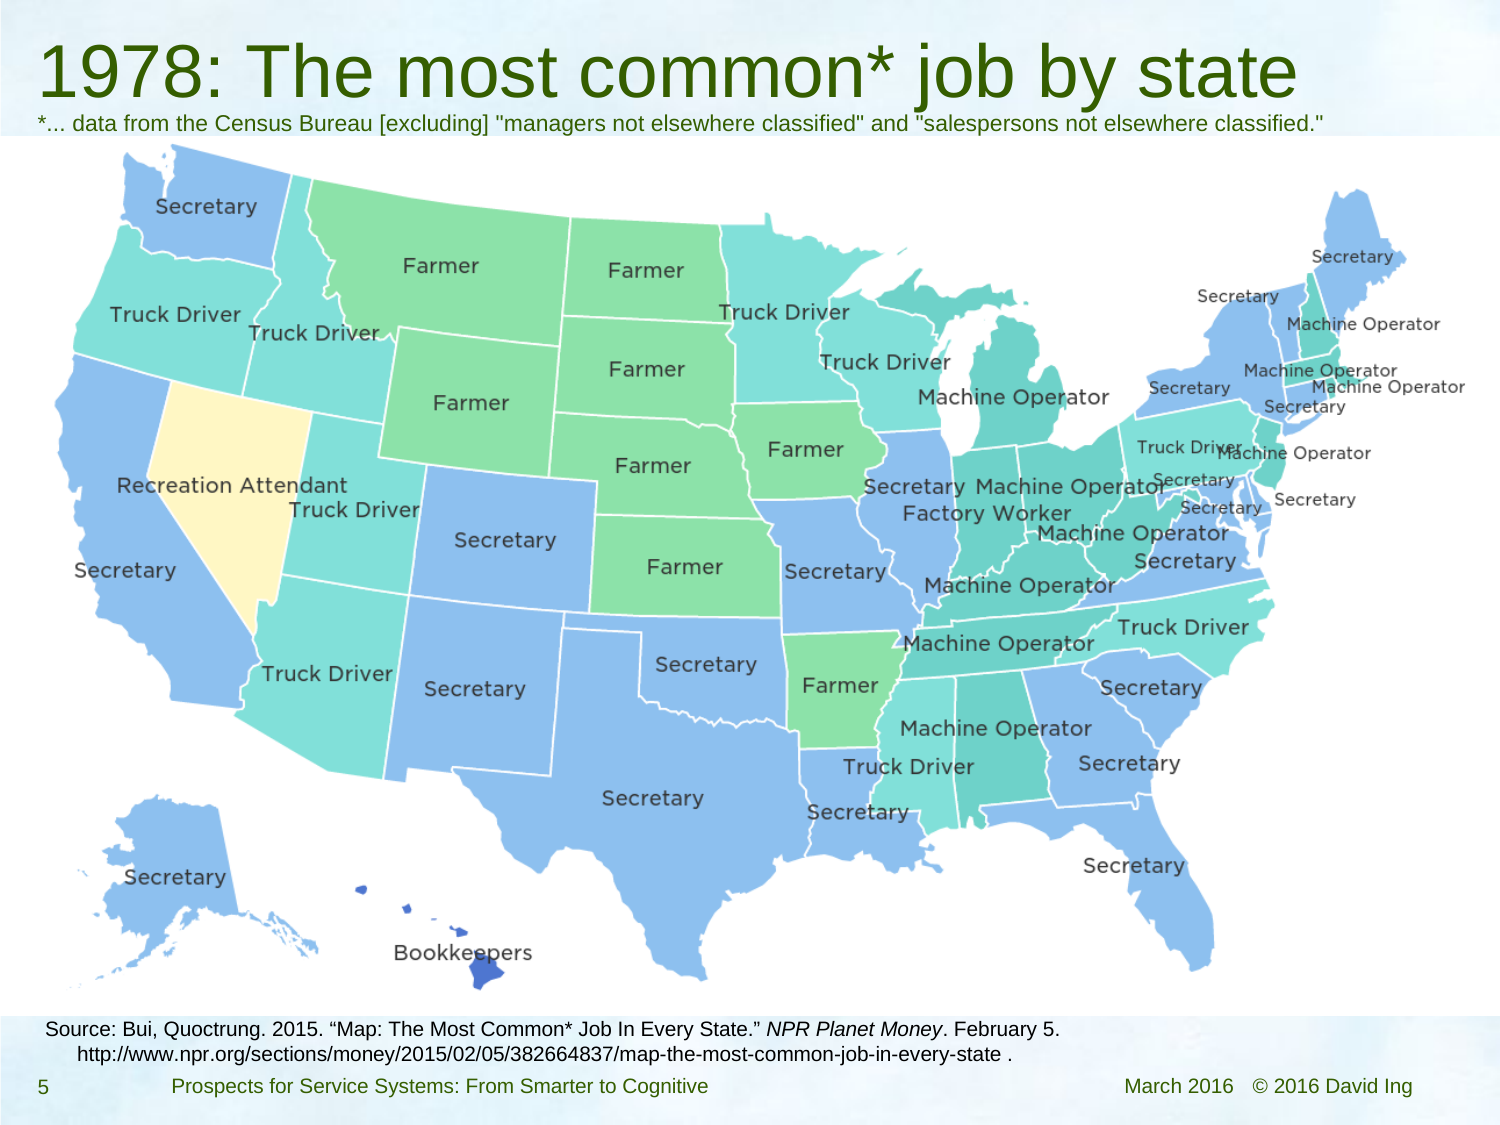

# 1978: The most common* job by state *... data from the Census Bureau [excluding] "managers not elsewhere classified" and "salespersons not elsewhere classified."
Source: Bui, Quoctrung. 2015. “Map: The Most Common* Job In Every State.” NPR Planet Money. February 5. http://www.npr.org/sections/money/2015/02/05/382664837/map-the-most-common-job-in-every-state .
-
Prospects for Service Systems: From Smarter to Cognitive
March 2016
5